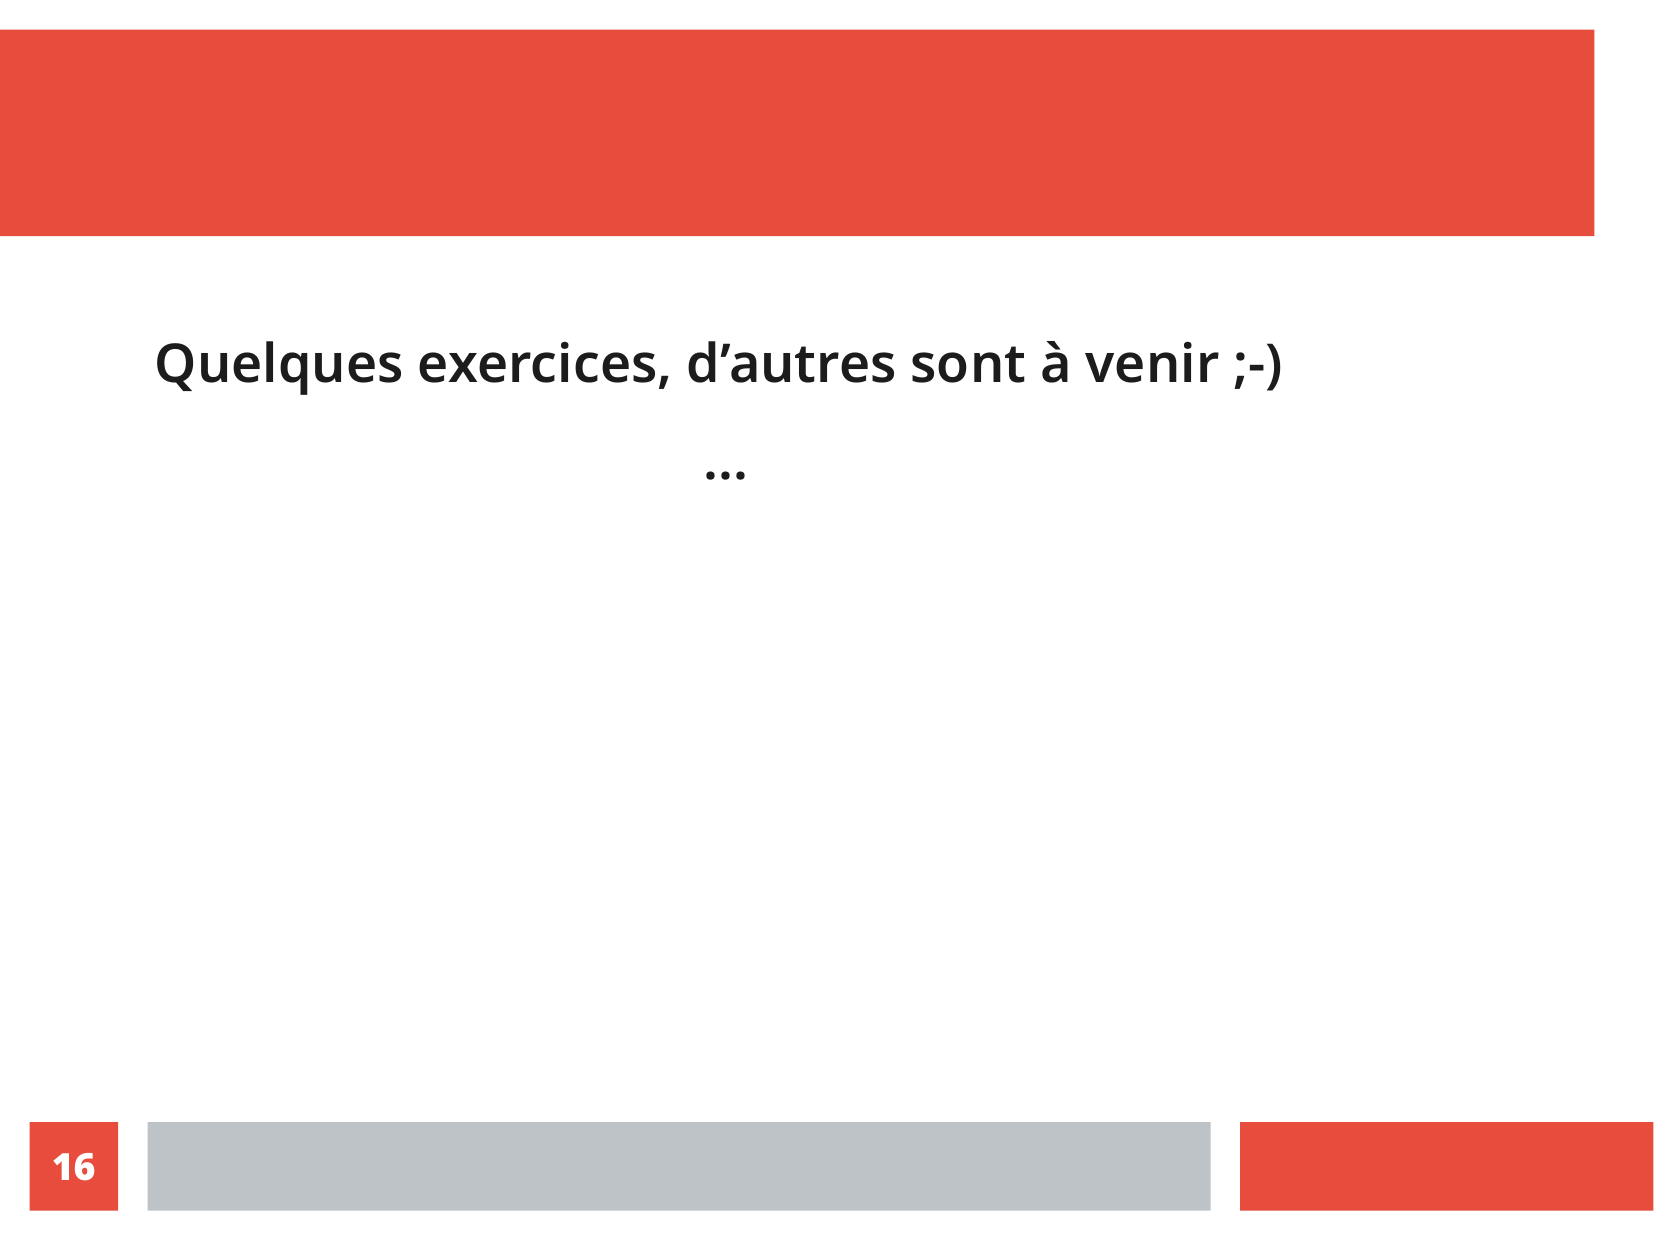

#
Quelques exercices, d’autres sont à venir ;-)
...
16